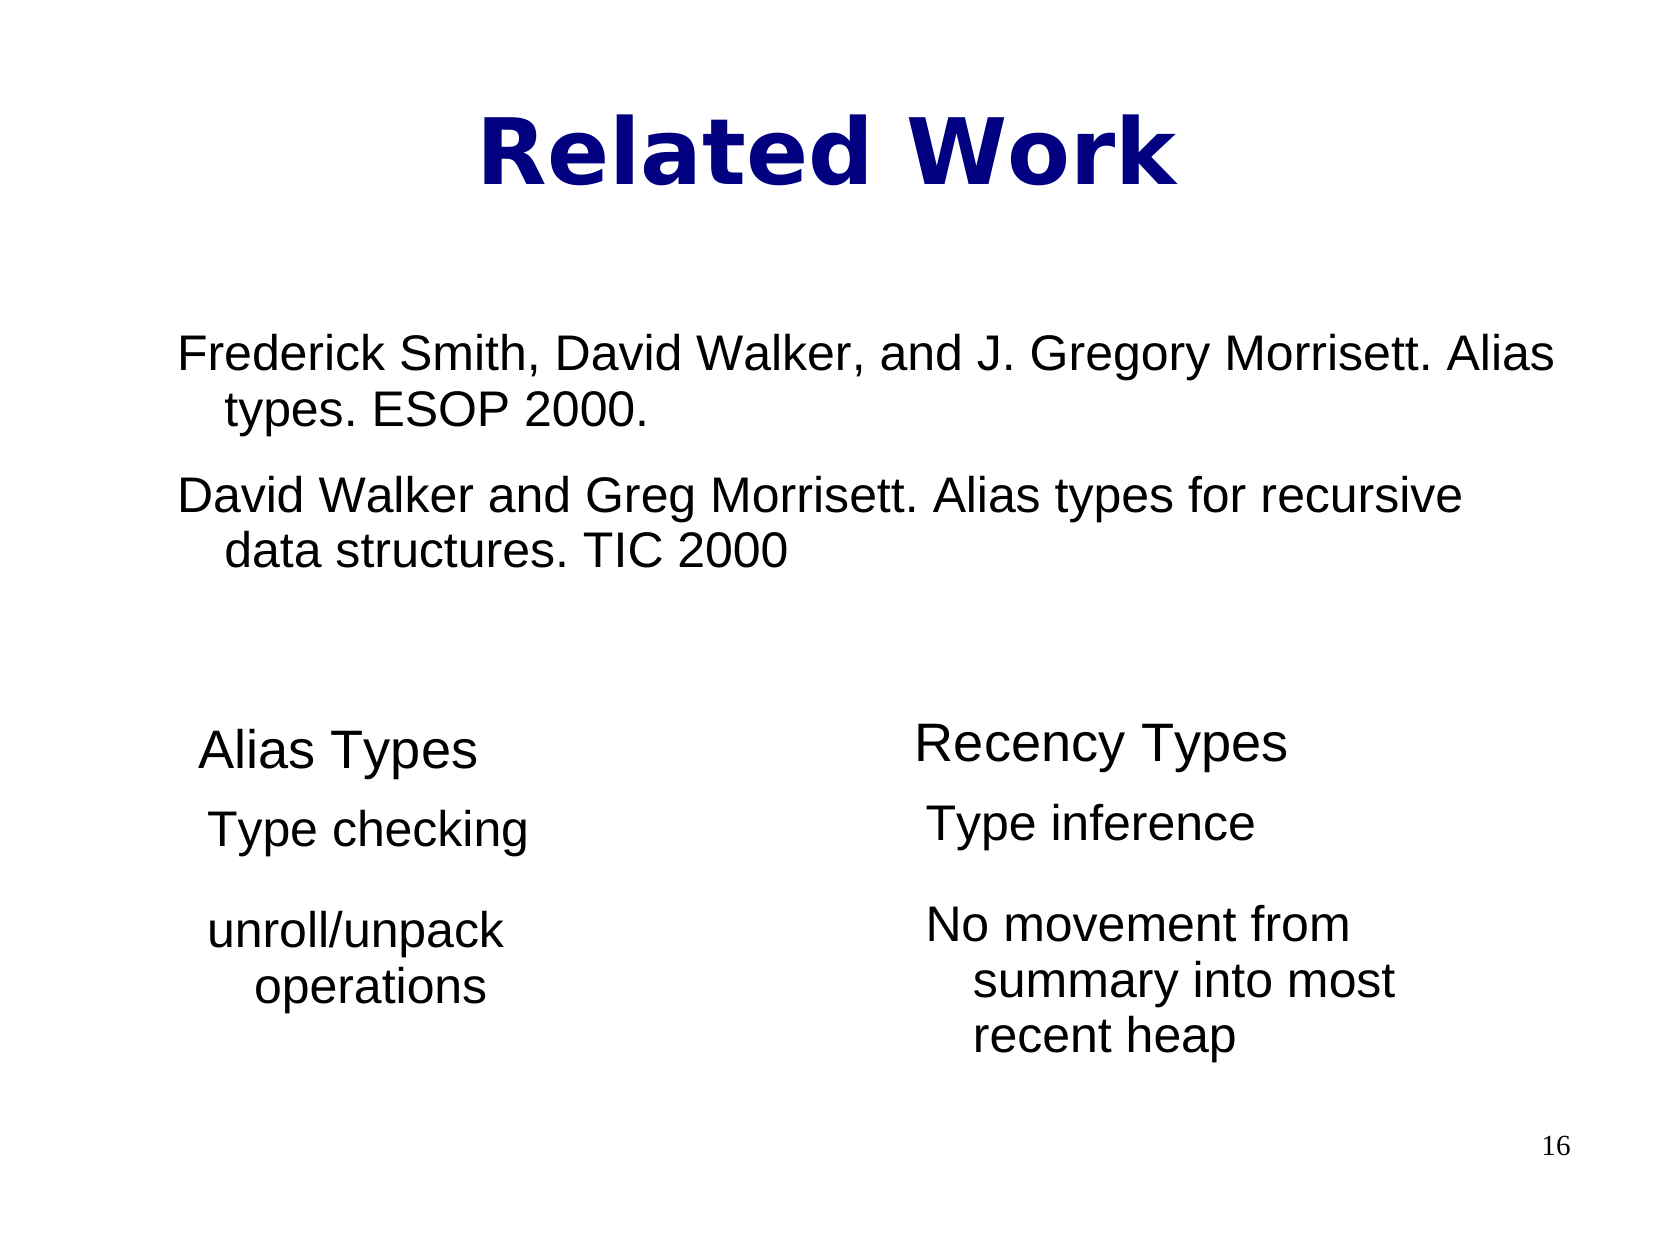

# Related Work
Frederick Smith, David Walker, and J. Gregory Morrisett. Alias types. ESOP 2000.
David Walker and Greg Morrisett. Alias types for recursive data structures. TIC 2000
Recency Types
Alias Types
Type checking
unroll/unpack operations
Type inference
No movement from summary into most recent heap
16